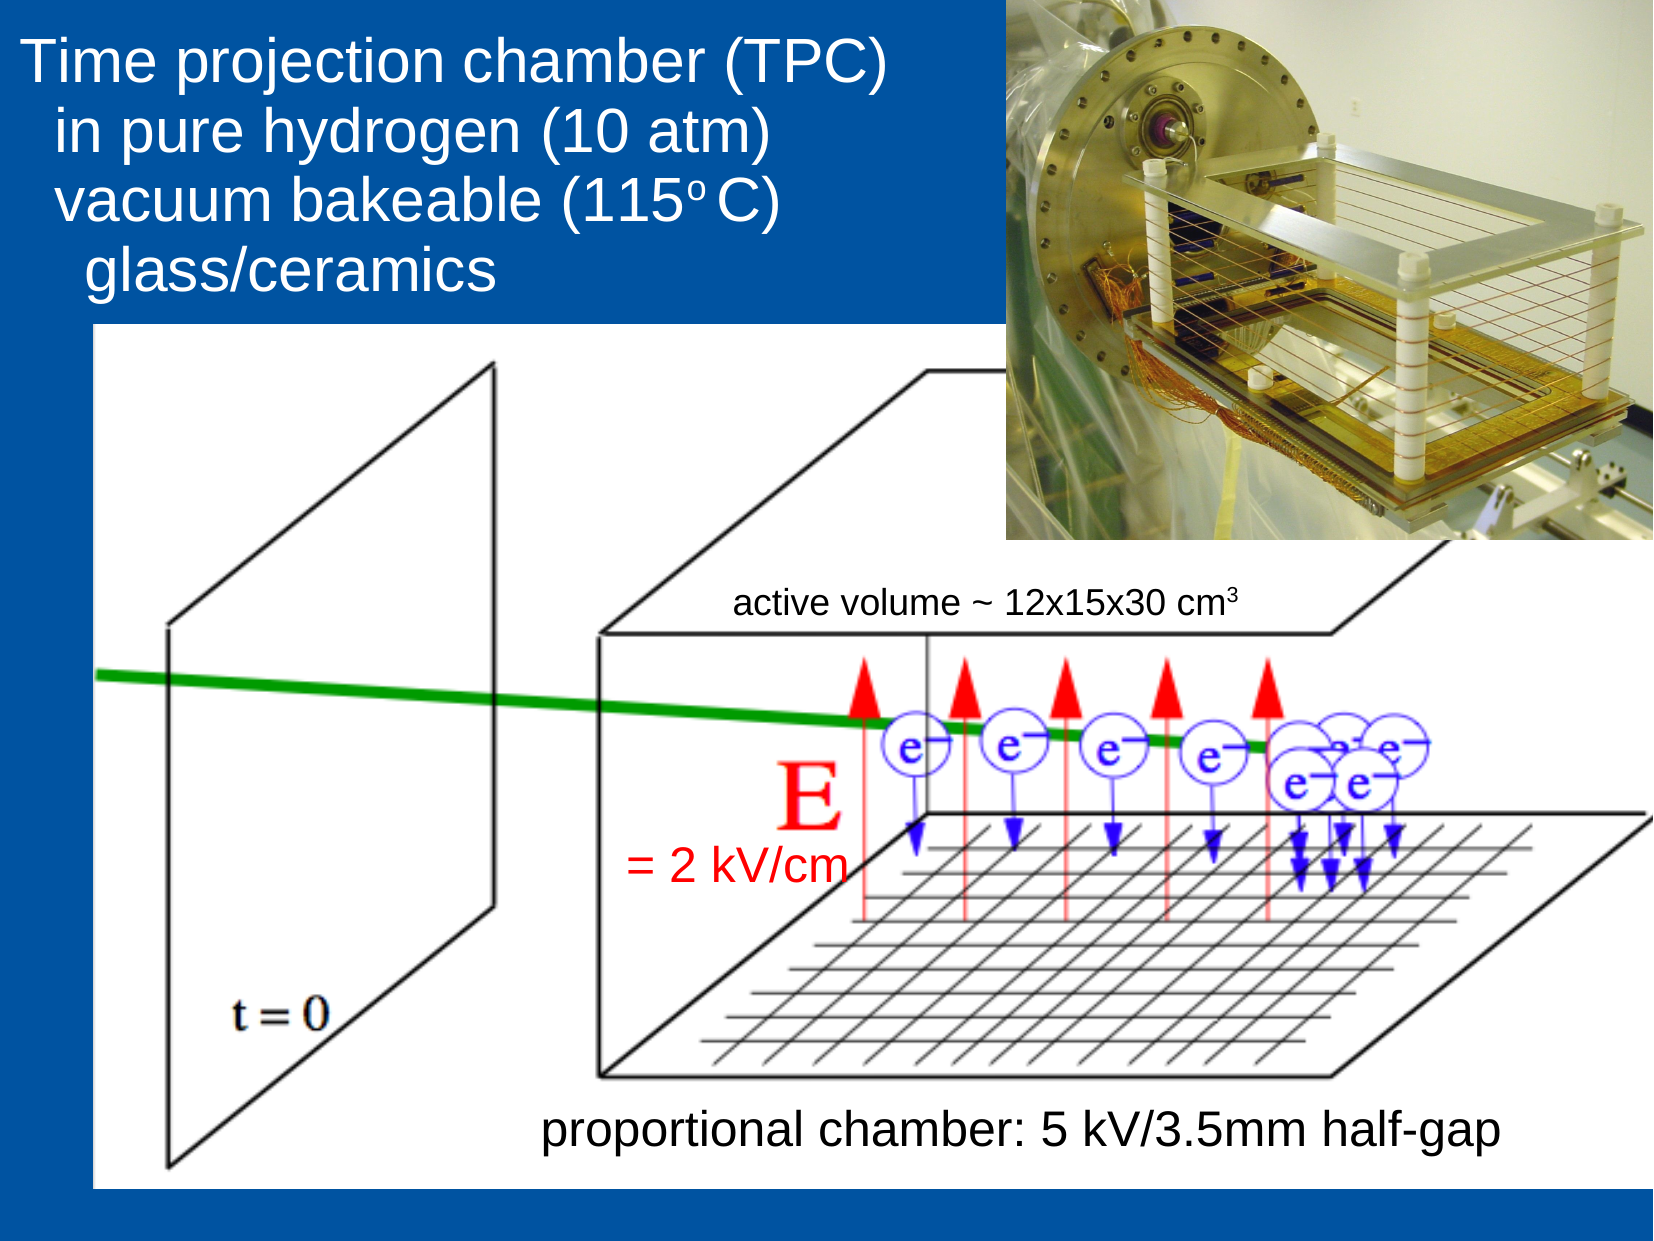

Time projection chamber (TPC)
in pure hydrogen (10 atm)
vacuum bakeable (115o C)
glass/ceramics
active volume ~ 12x15x30 cm3
= 2 kV/cm
proportional chamber: 5 kV/3.5mm half-gap